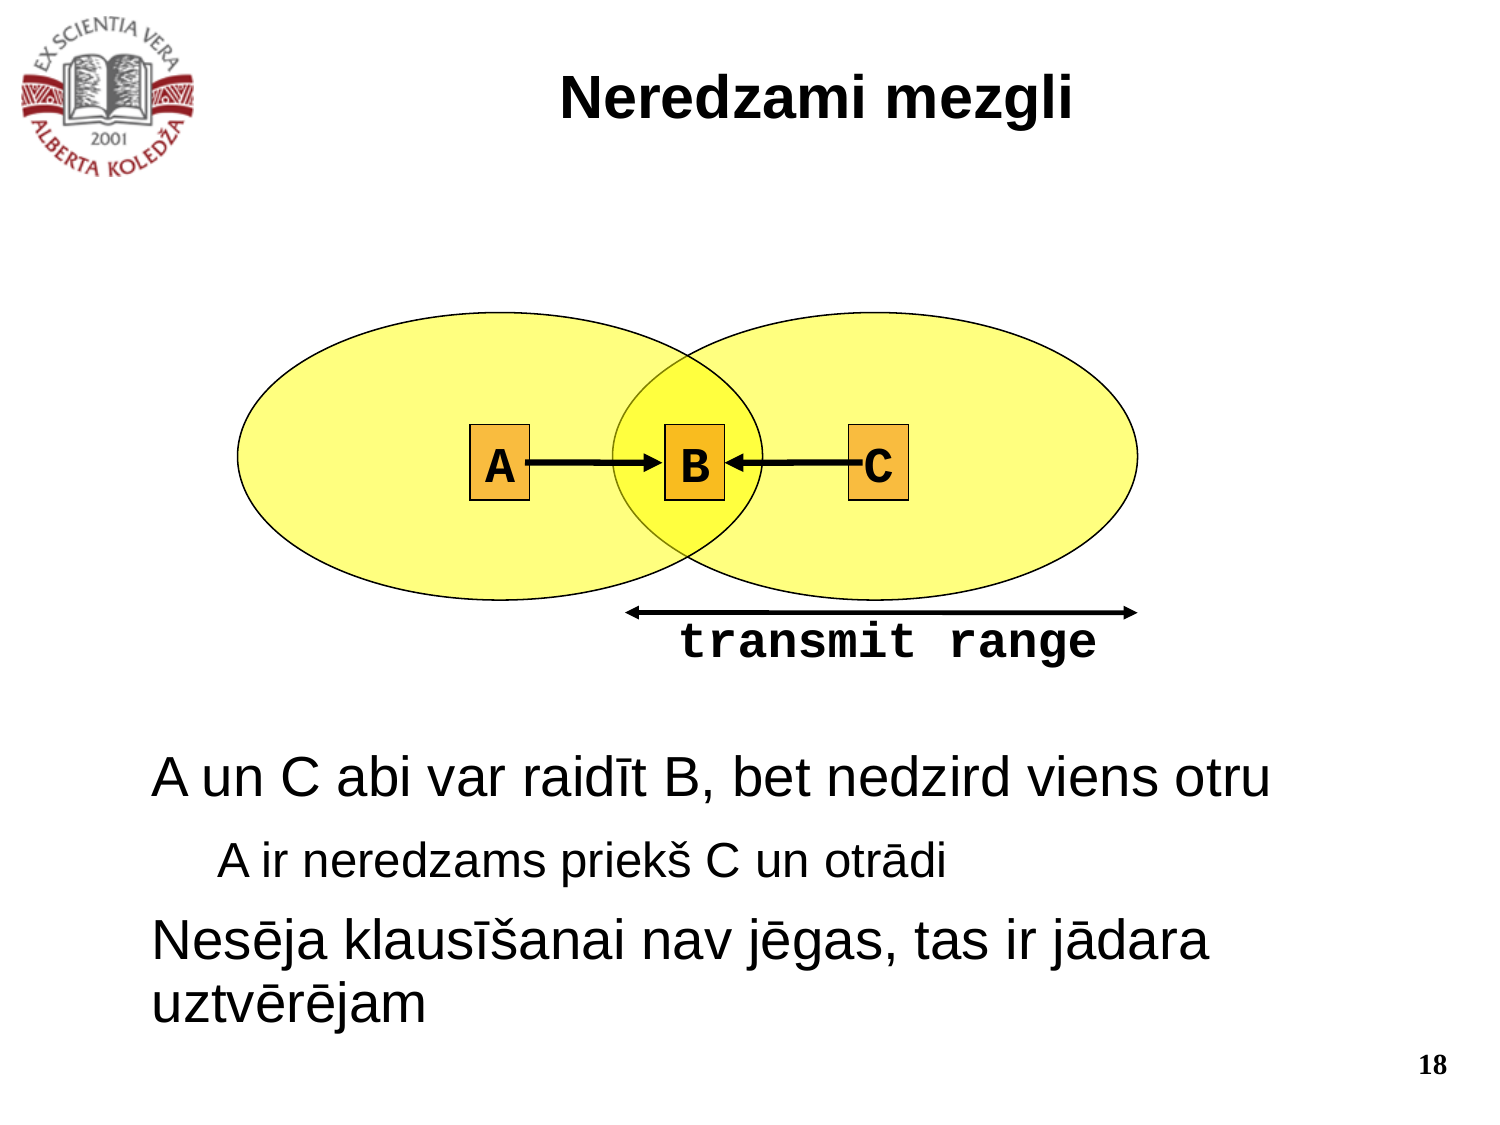

# Neredzami mezgli
A un C abi var raidīt B, bet nedzird viens otru
A ir neredzams priekš C un otrādi
Nesēja klausīšanai nav jēgas, tas ir jādara uztvērējam
A
B
C
transmit range